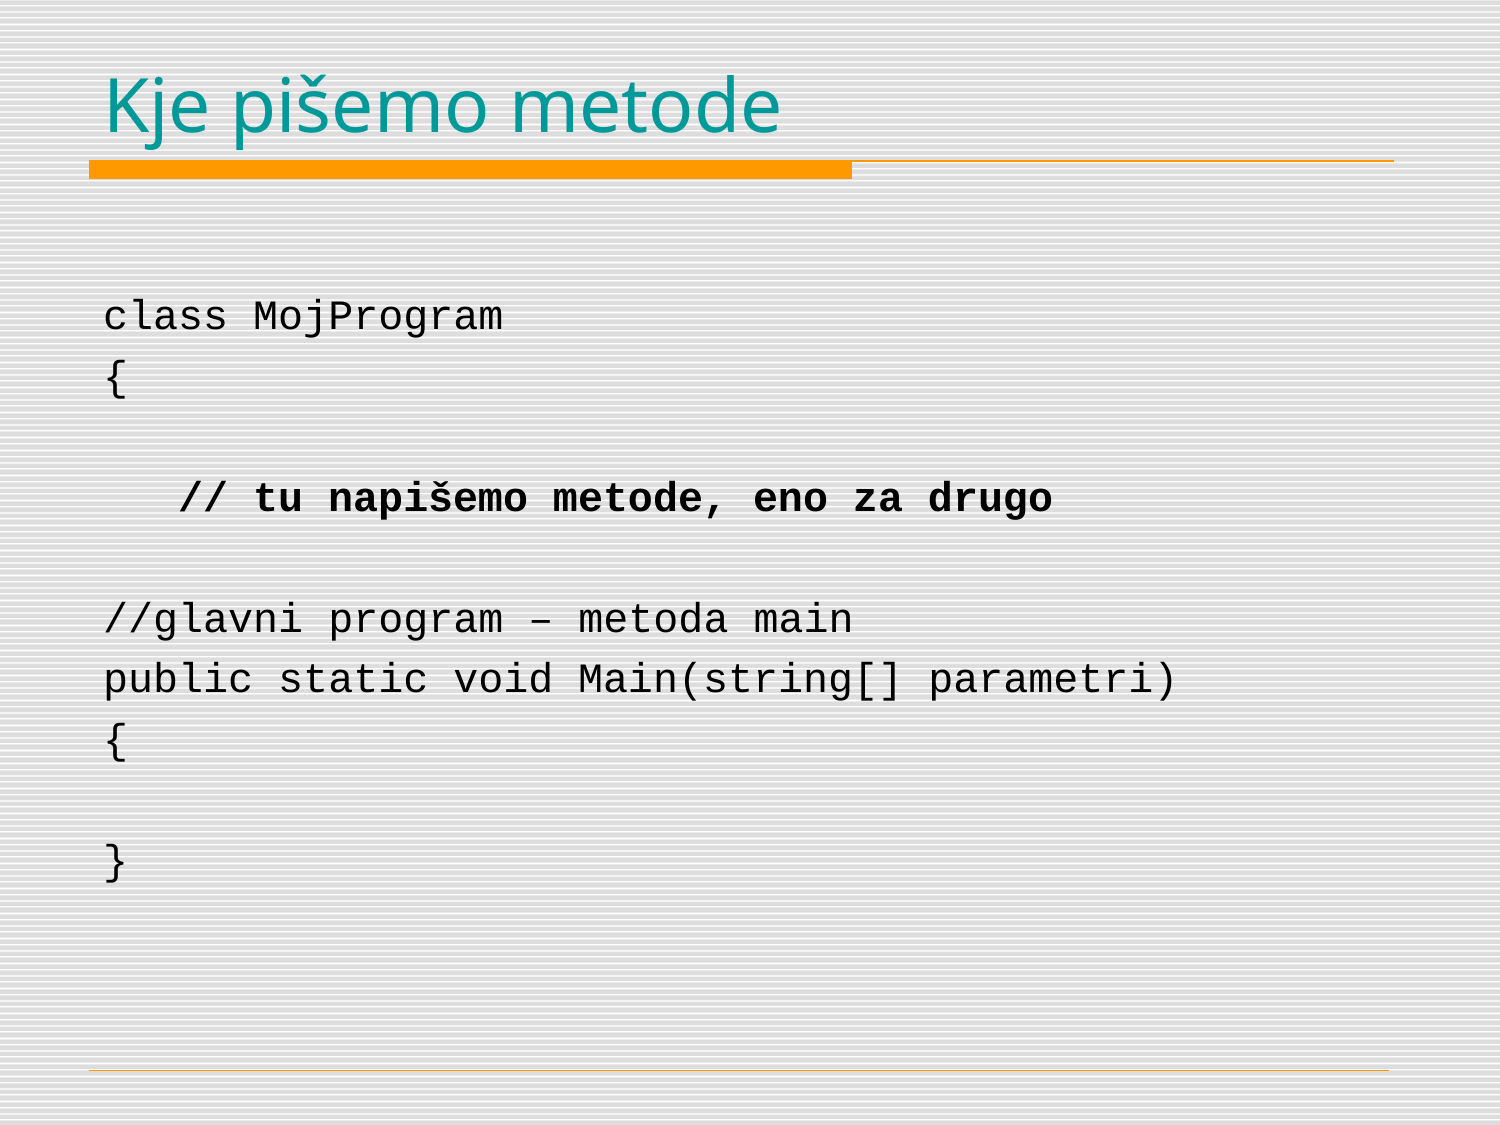

# Kje pišemo metode
class MojProgram
{
 // tu napišemo metode, eno za drugo
//glavni program – metoda main
public static void Main(string[] parametri)
{
}